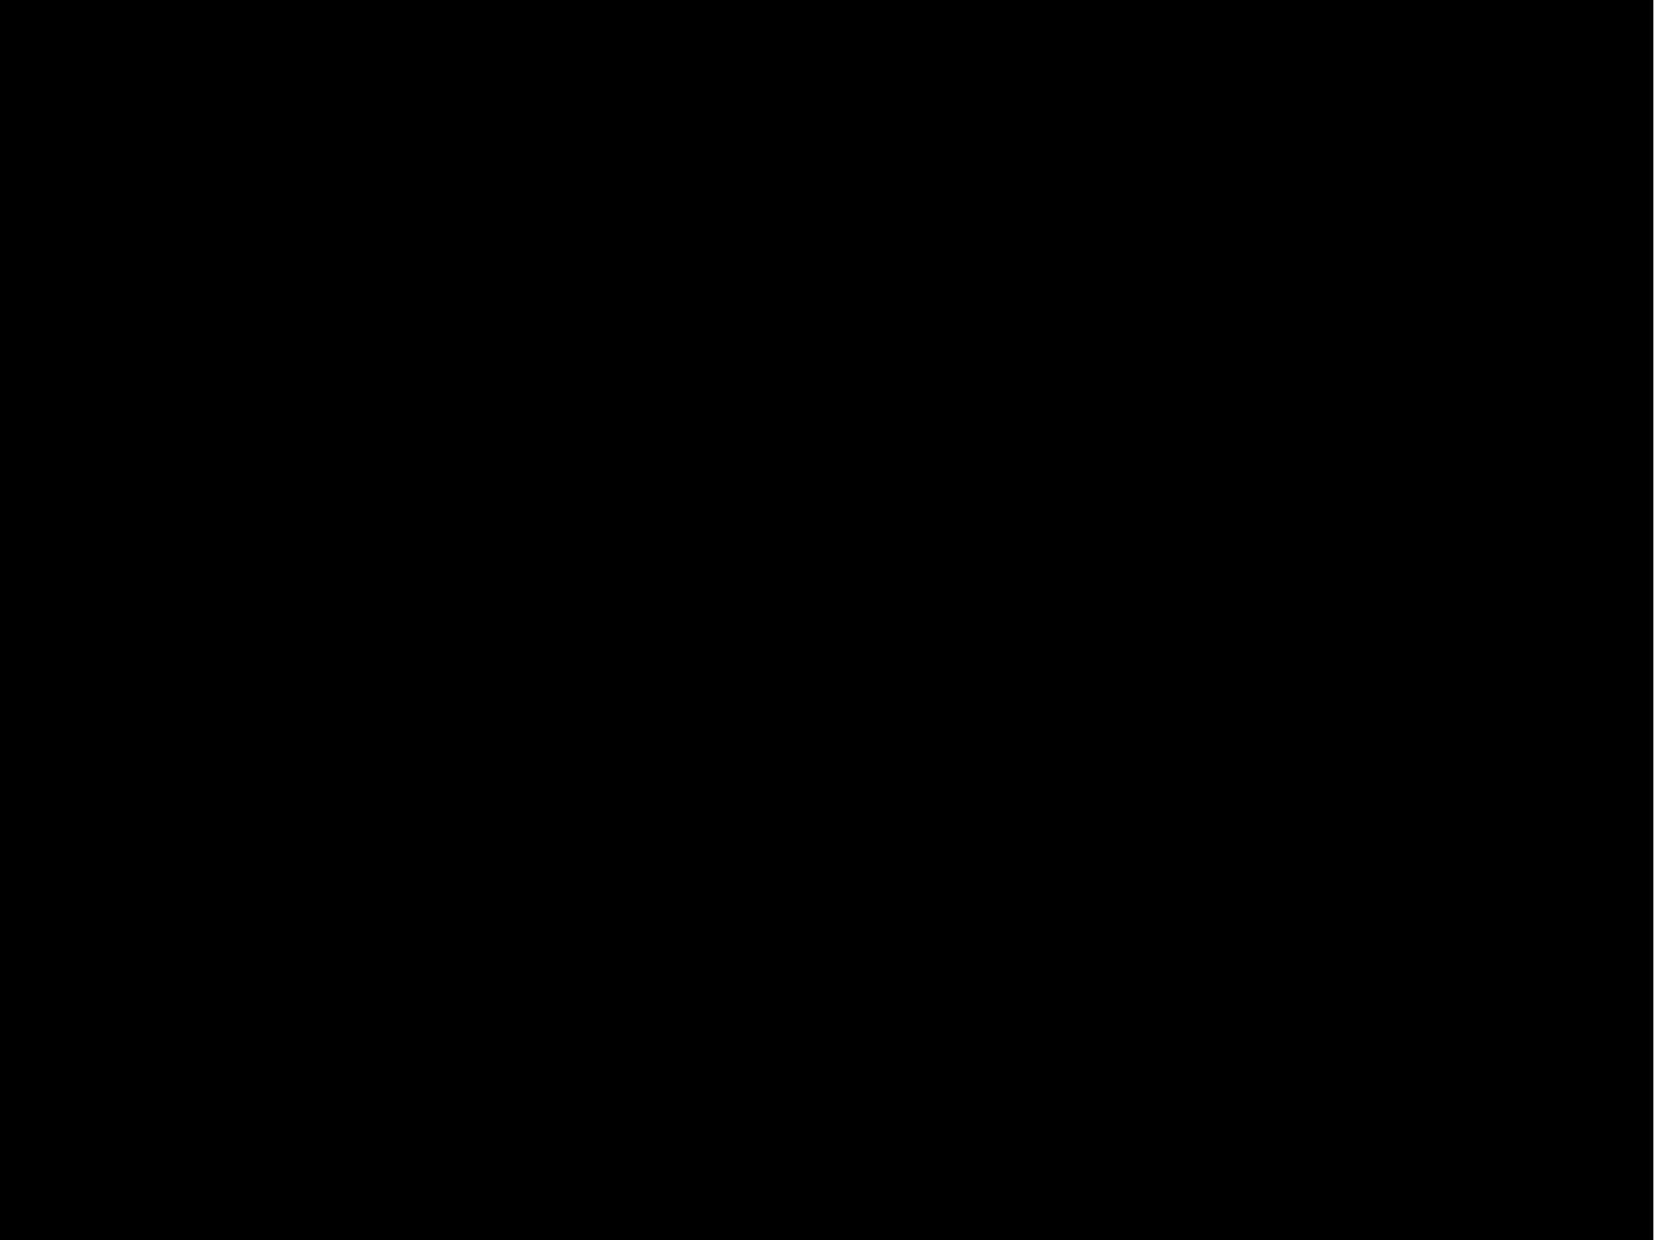

# Lumière dans nos vies pour nous aider, la nuit à traverser la mort et le danger et nous ouvrir la liberté.